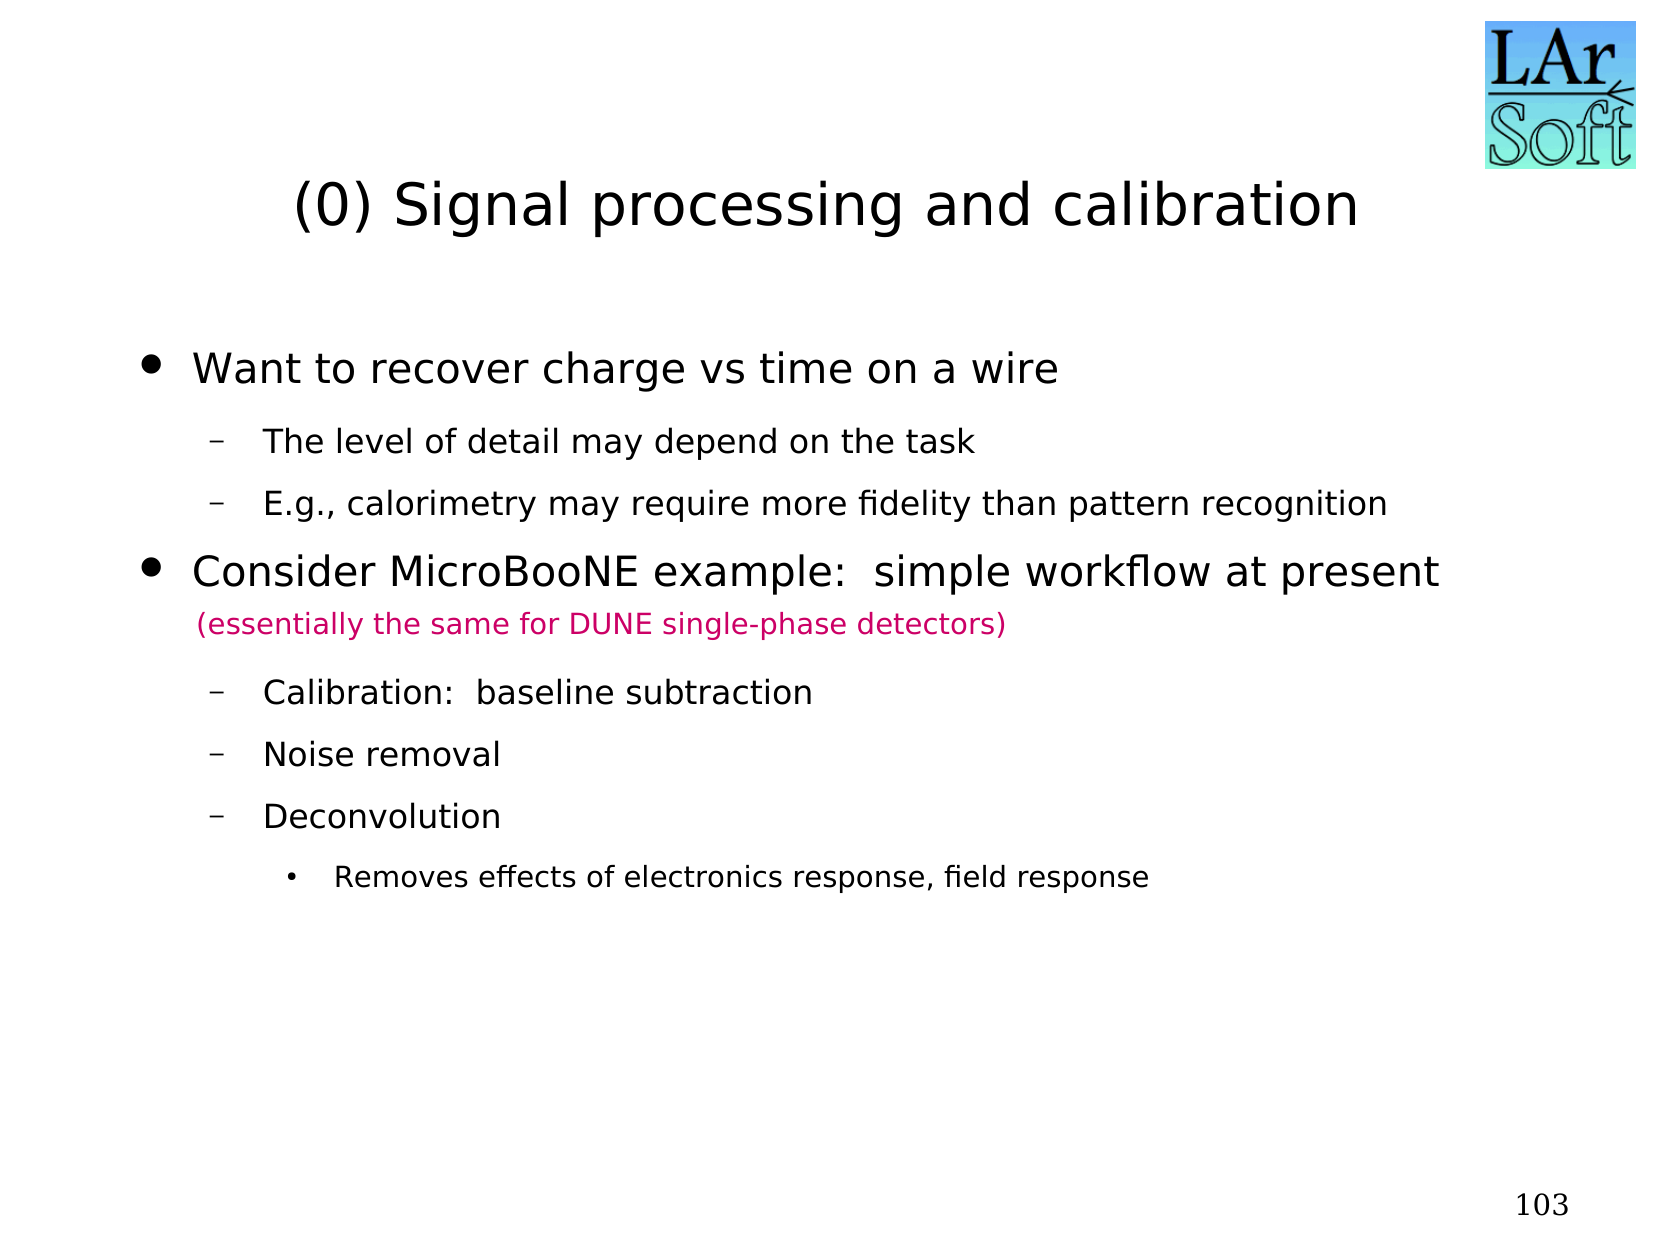

# (0) Signal processing and calibration
Want to recover charge vs time on a wire
The level of detail may depend on the task
E.g., calorimetry may require more fidelity than pattern recognition
Consider MicroBooNE example: simple workflow at present 		(essentially the same for DUNE single-phase detectors)
Calibration: baseline subtraction
Noise removal
Deconvolution
Removes effects of electronics response, field response
103